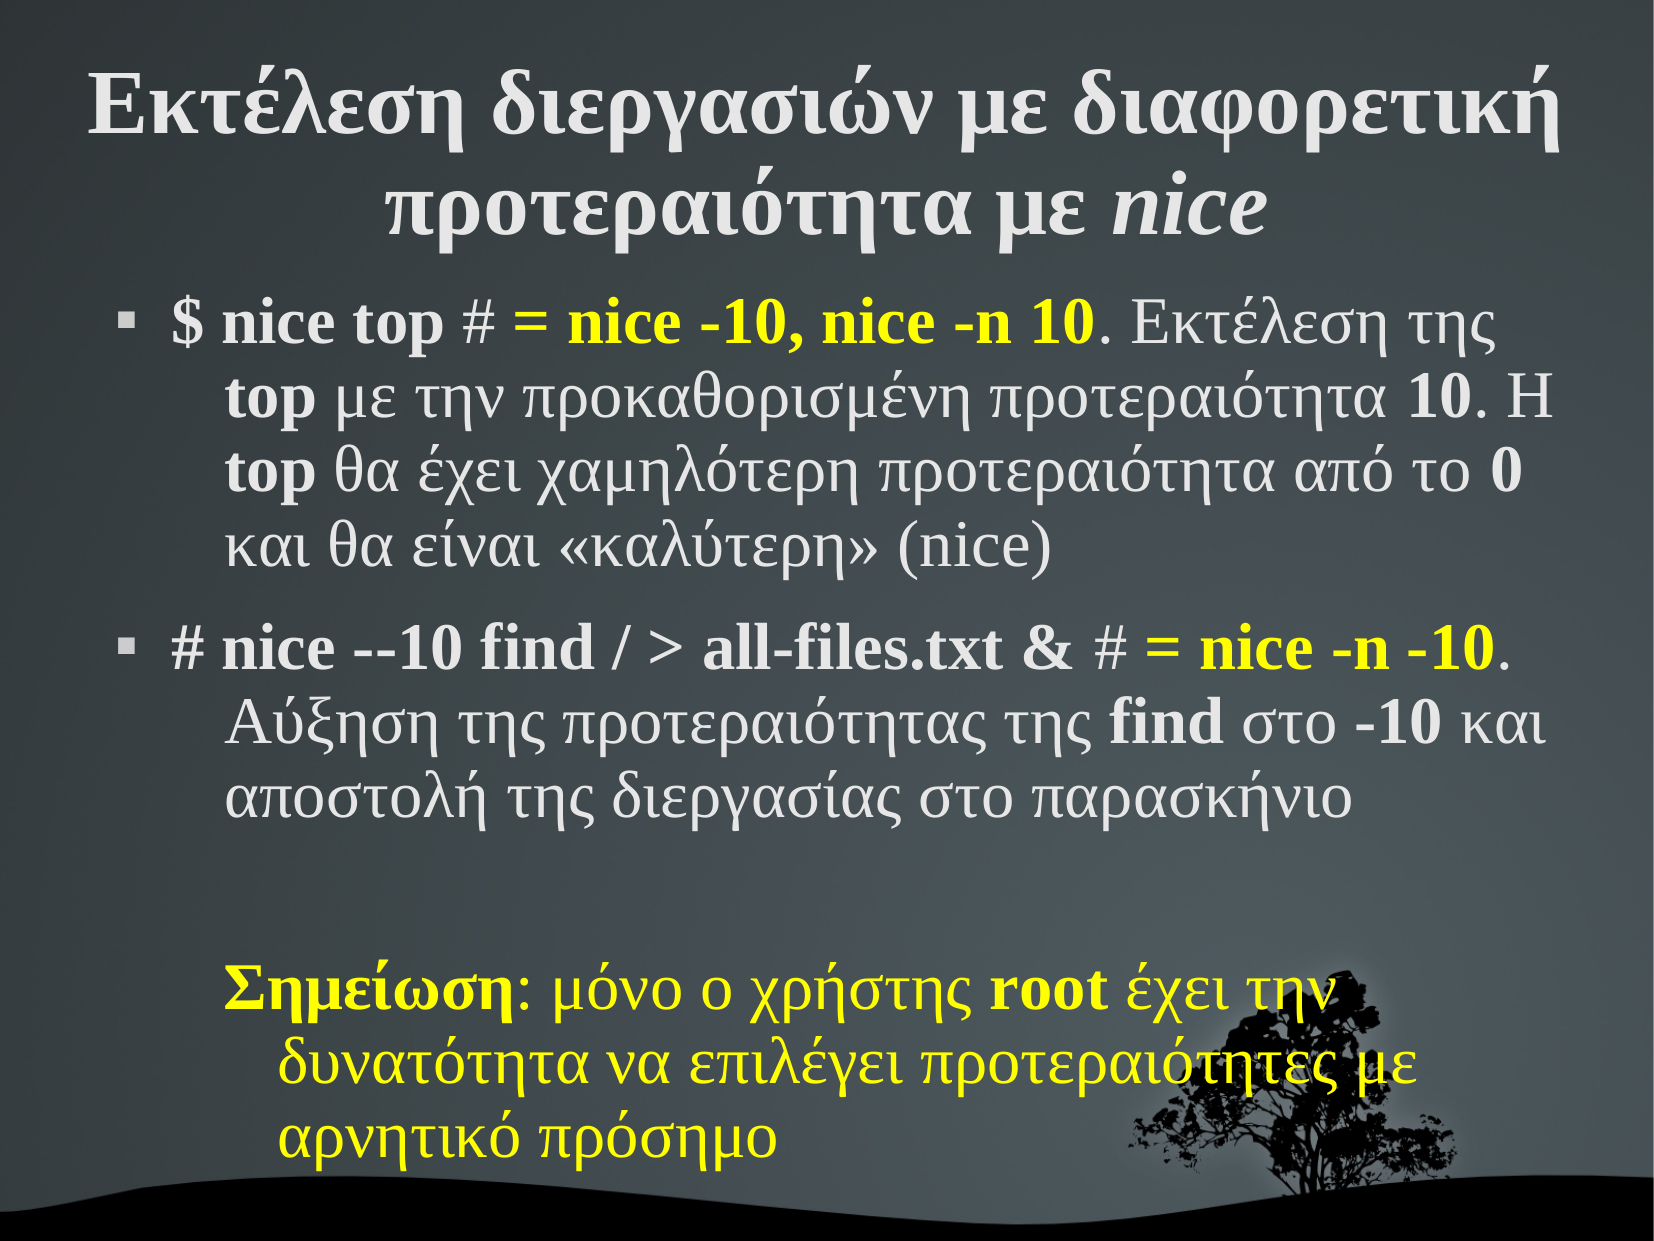

# Εκτέλεση διεργασιών με διαφορετική προτεραιότητα με nice
$ nice top # = nice -10, nice -n 10. Εκτέλεση της top με την προκαθορισμένη προτεραιότητα 10. Η top θα έχει χαμηλότερη προτεραιότητα από το 0 και θα είναι «καλύτερη» (nice)
# nice --10 find / > all-files.txt & # = nice -n -10. Αύξηση της προτεραιότητας της find στο -10 και αποστολή της διεργασίας στο παρασκήνιο
Σημείωση: μόνο ο χρήστης root έχει την δυνατότητα να επιλέγει προτεραιότητες με αρνητικό πρόσημο